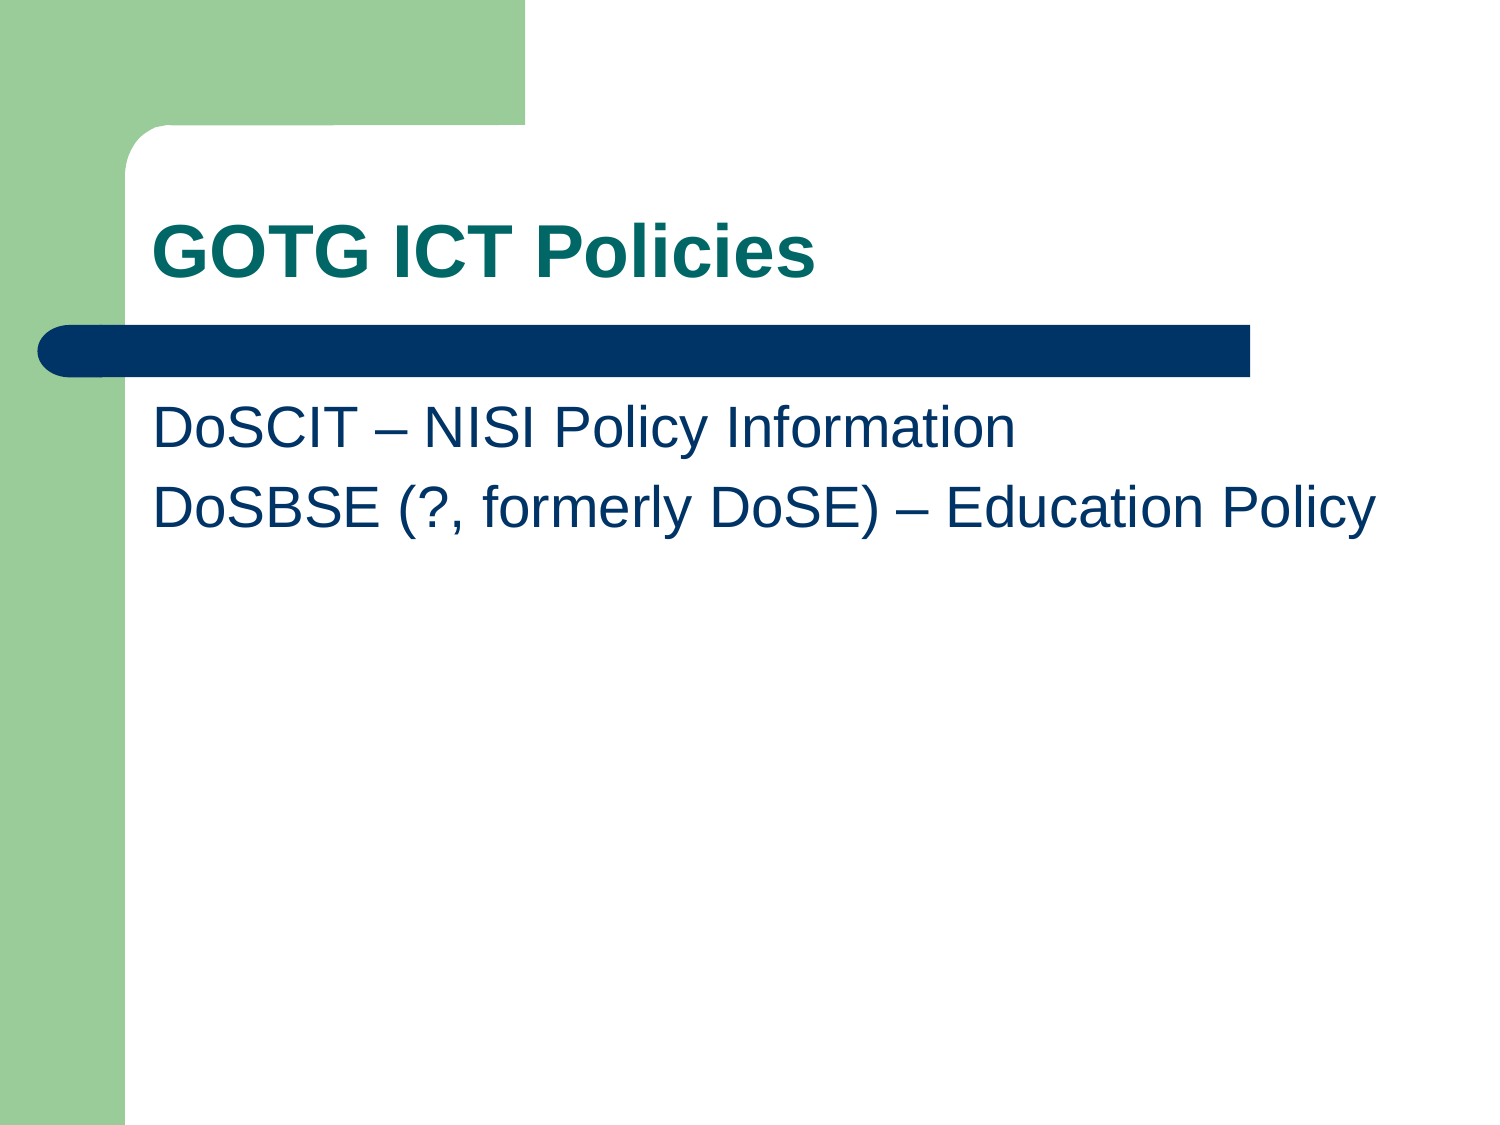

# GOTG ICT Policies
DoSCIT – NISI Policy Information
DoSBSE (?, formerly DoSE) – Education Policy